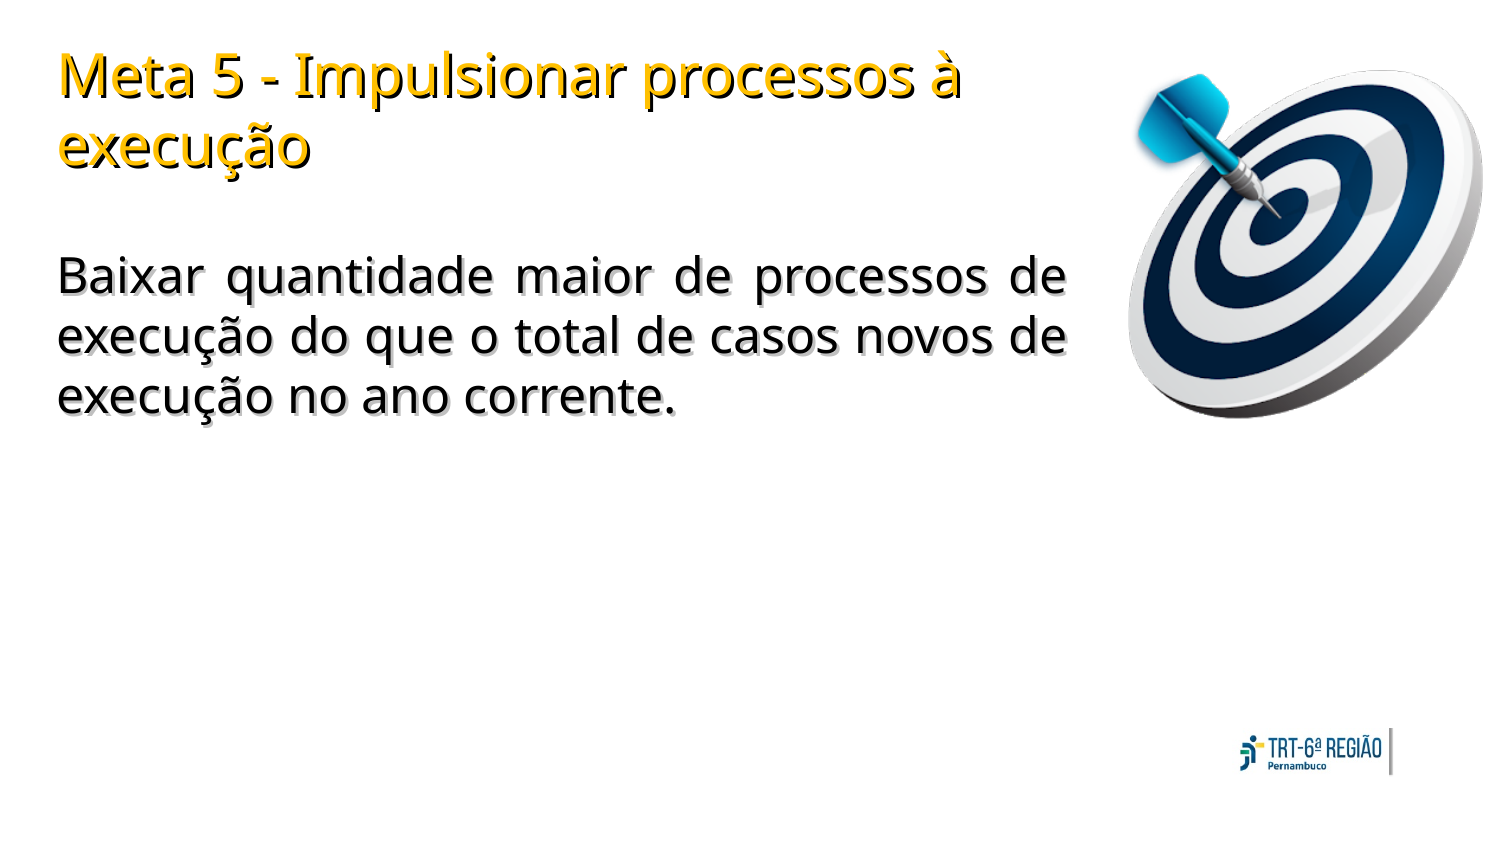

Meta 5 - Impulsionar processos à execução
# Baixar quantidade maior de processos de execução do que o total de casos novos de execução no ano corrente.